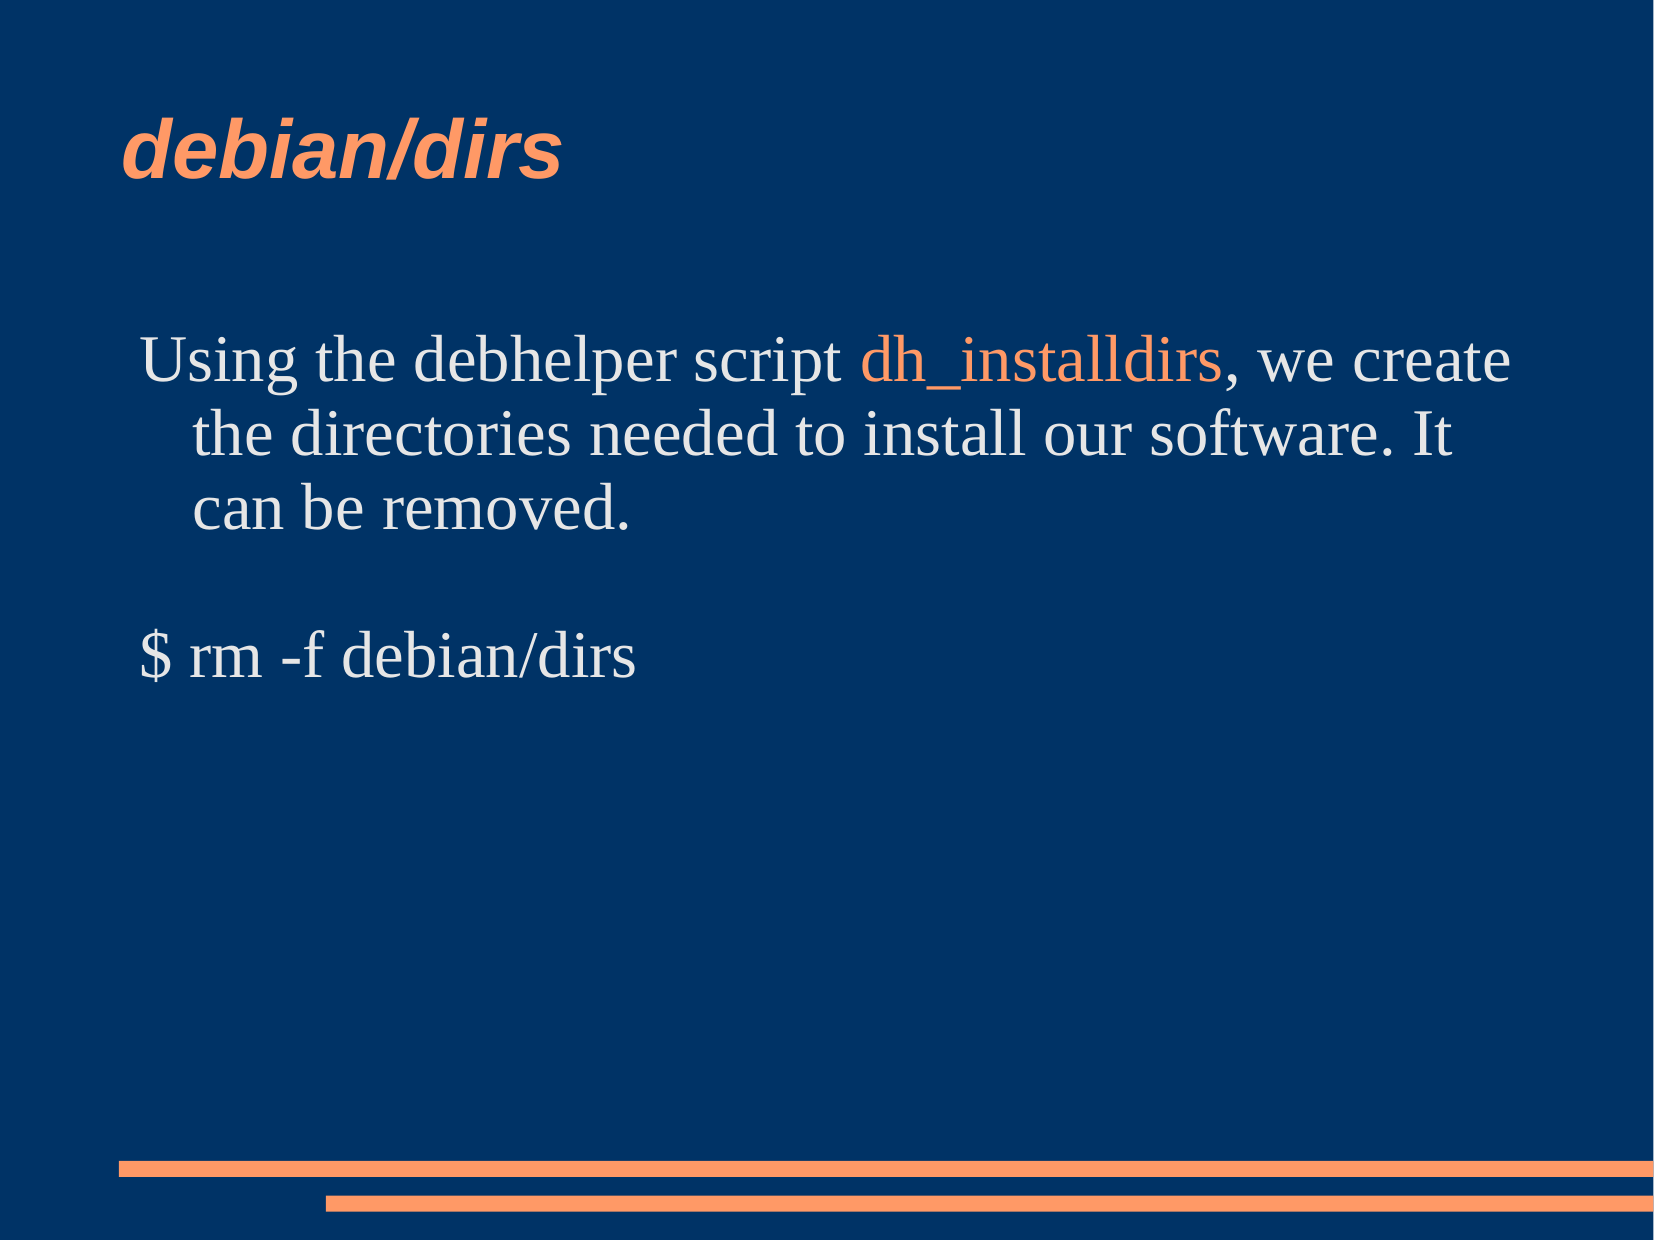

# debian/dirs
Using the debhelper script dh_installdirs, we create the directories needed to install our software. It can be removed.
$ rm -f debian/dirs